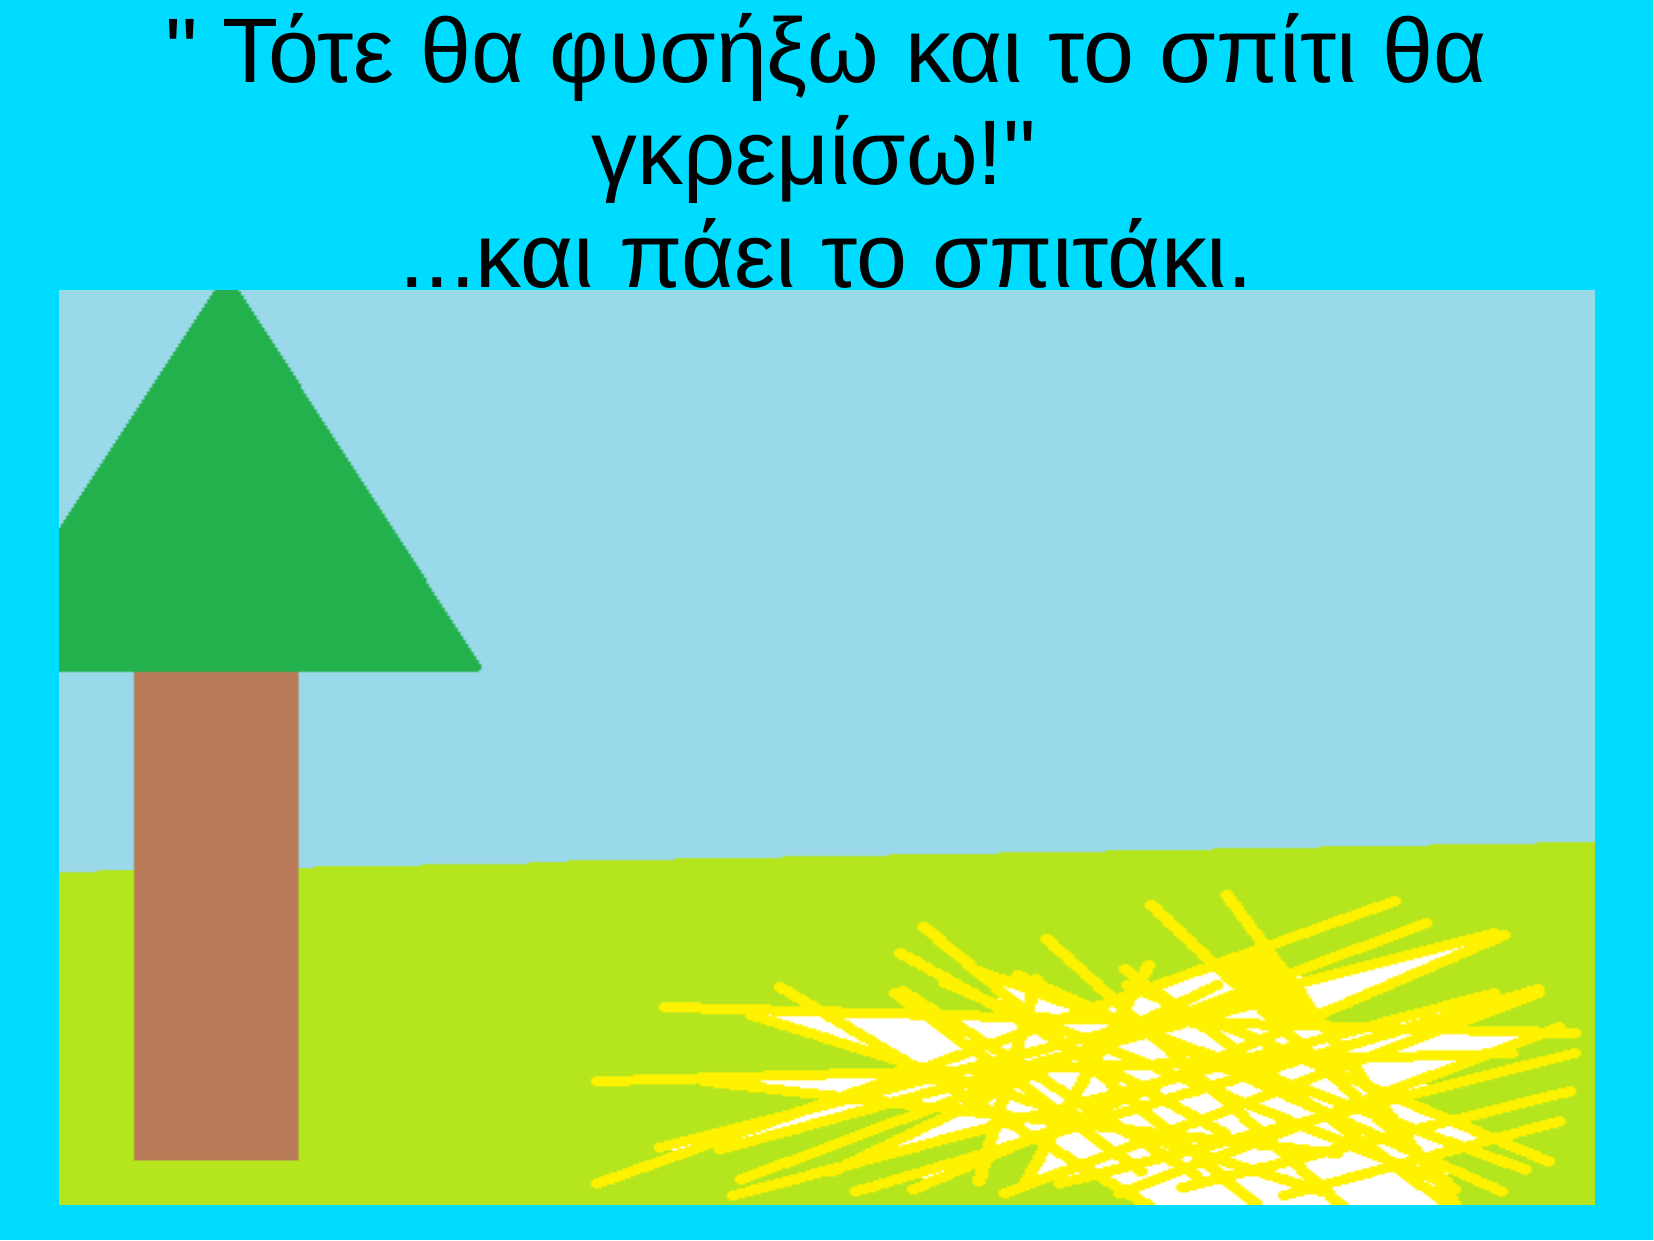

# " Τότε θα φυσήξω και το σπίτι θα γκρεμίσω!" ...και πάει το σπιτάκι.